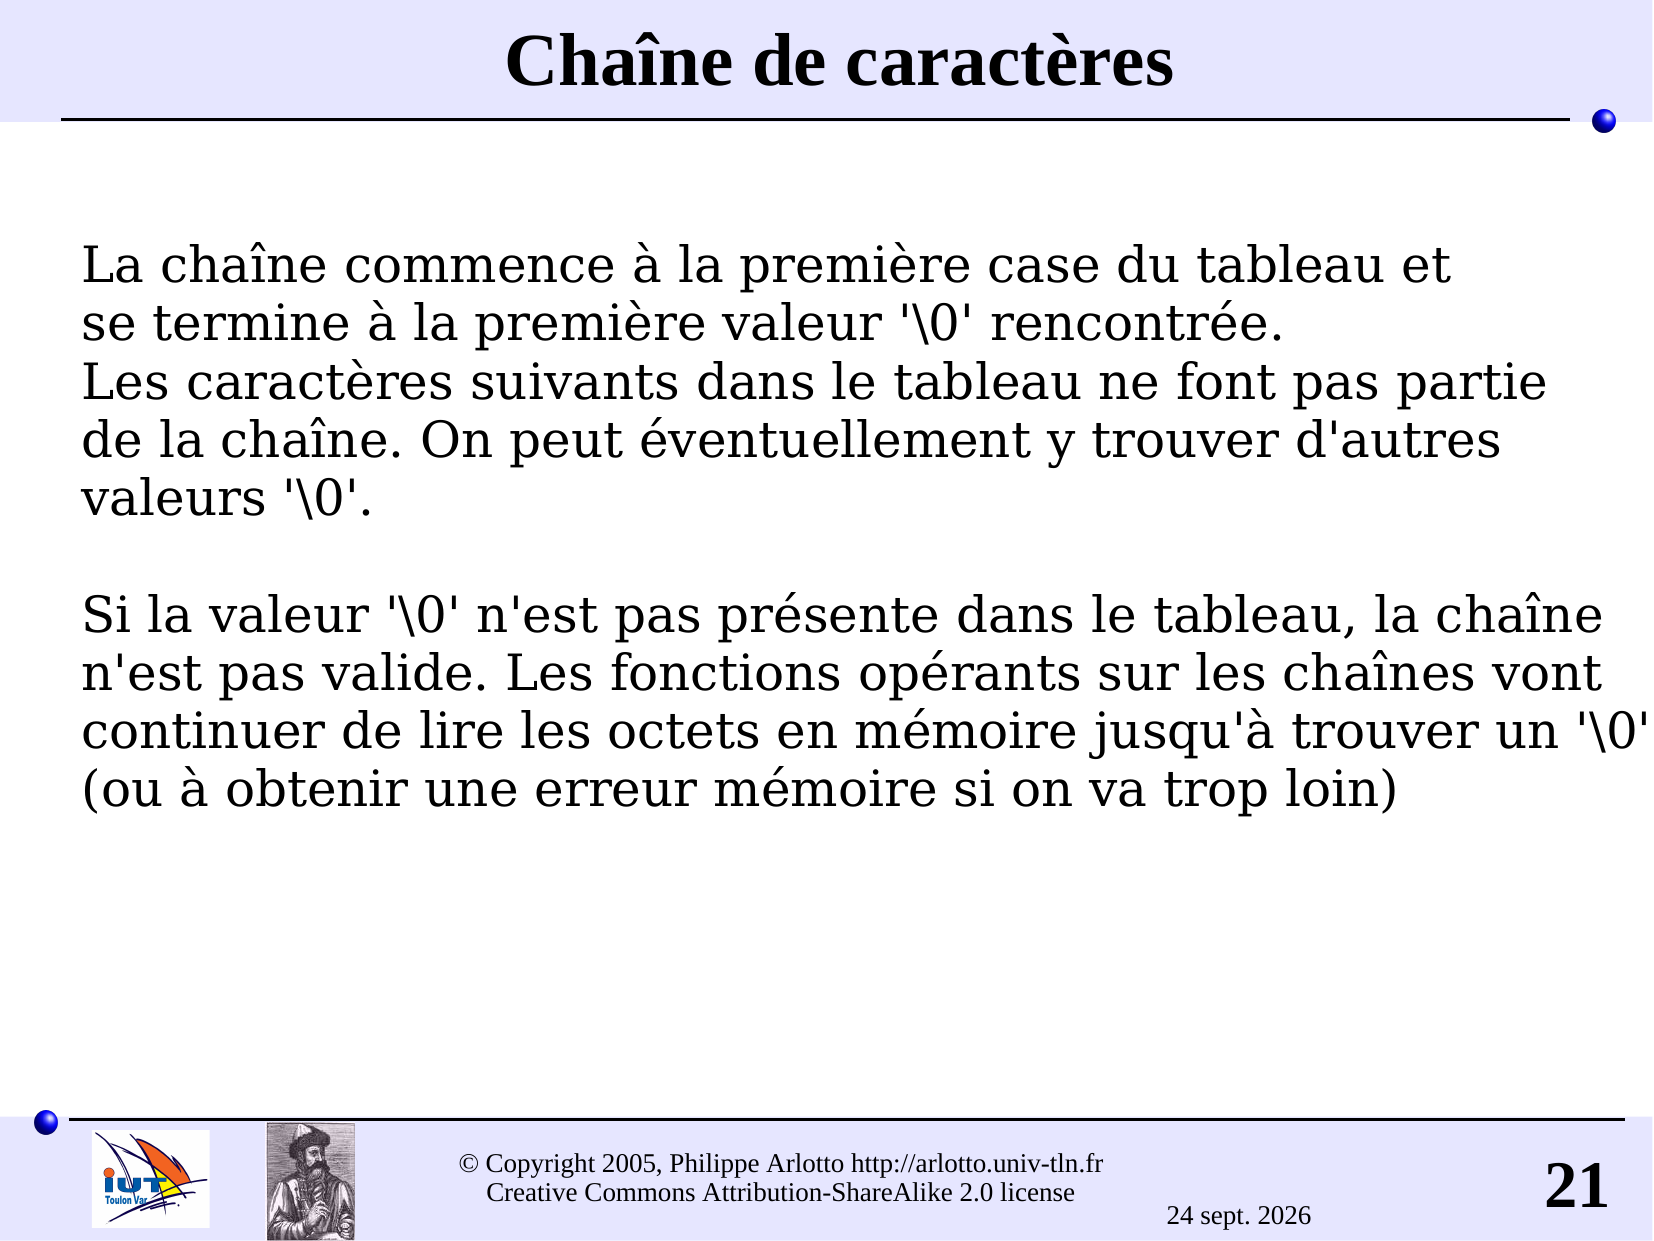

# Chaîne de caractères
La chaîne commence à la première case du tableau et
se termine à la première valeur '\0' rencontrée.
Les caractères suivants dans le tableau ne font pas partie
de la chaîne. On peut éventuellement y trouver d'autres
valeurs '\0'.
Si la valeur '\0' n'est pas présente dans le tableau, la chaîne
n'est pas valide. Les fonctions opérants sur les chaînes vont
continuer de lire les octets en mémoire jusqu'à trouver un '\0'
(ou à obtenir une erreur mémoire si on va trop loin)